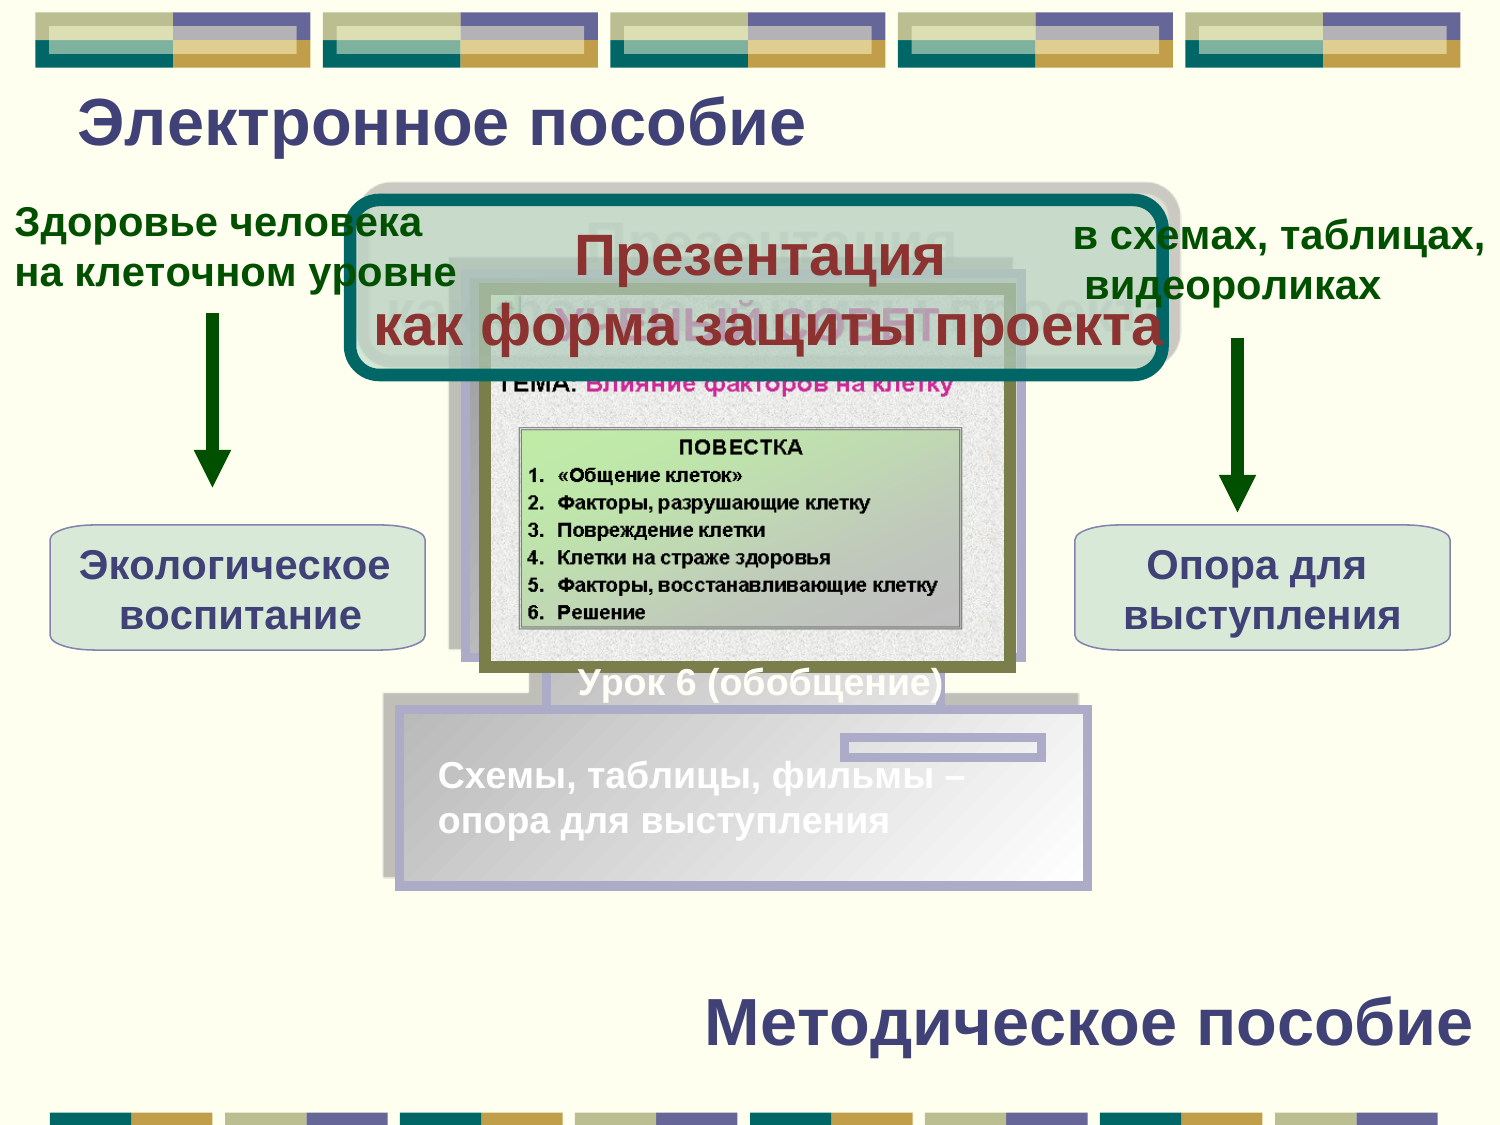

Электронное пособие
Здоровье человека
на клеточном уровне
Презентация
как форма защиты проекта
в схемах, таблицах,
 видеороликах
Экологическое
воспитание
Опора для
выступления
Урок 6 (обобщение)
Схемы, таблицы, фильмы –
опора для выступления
Методическое пособие